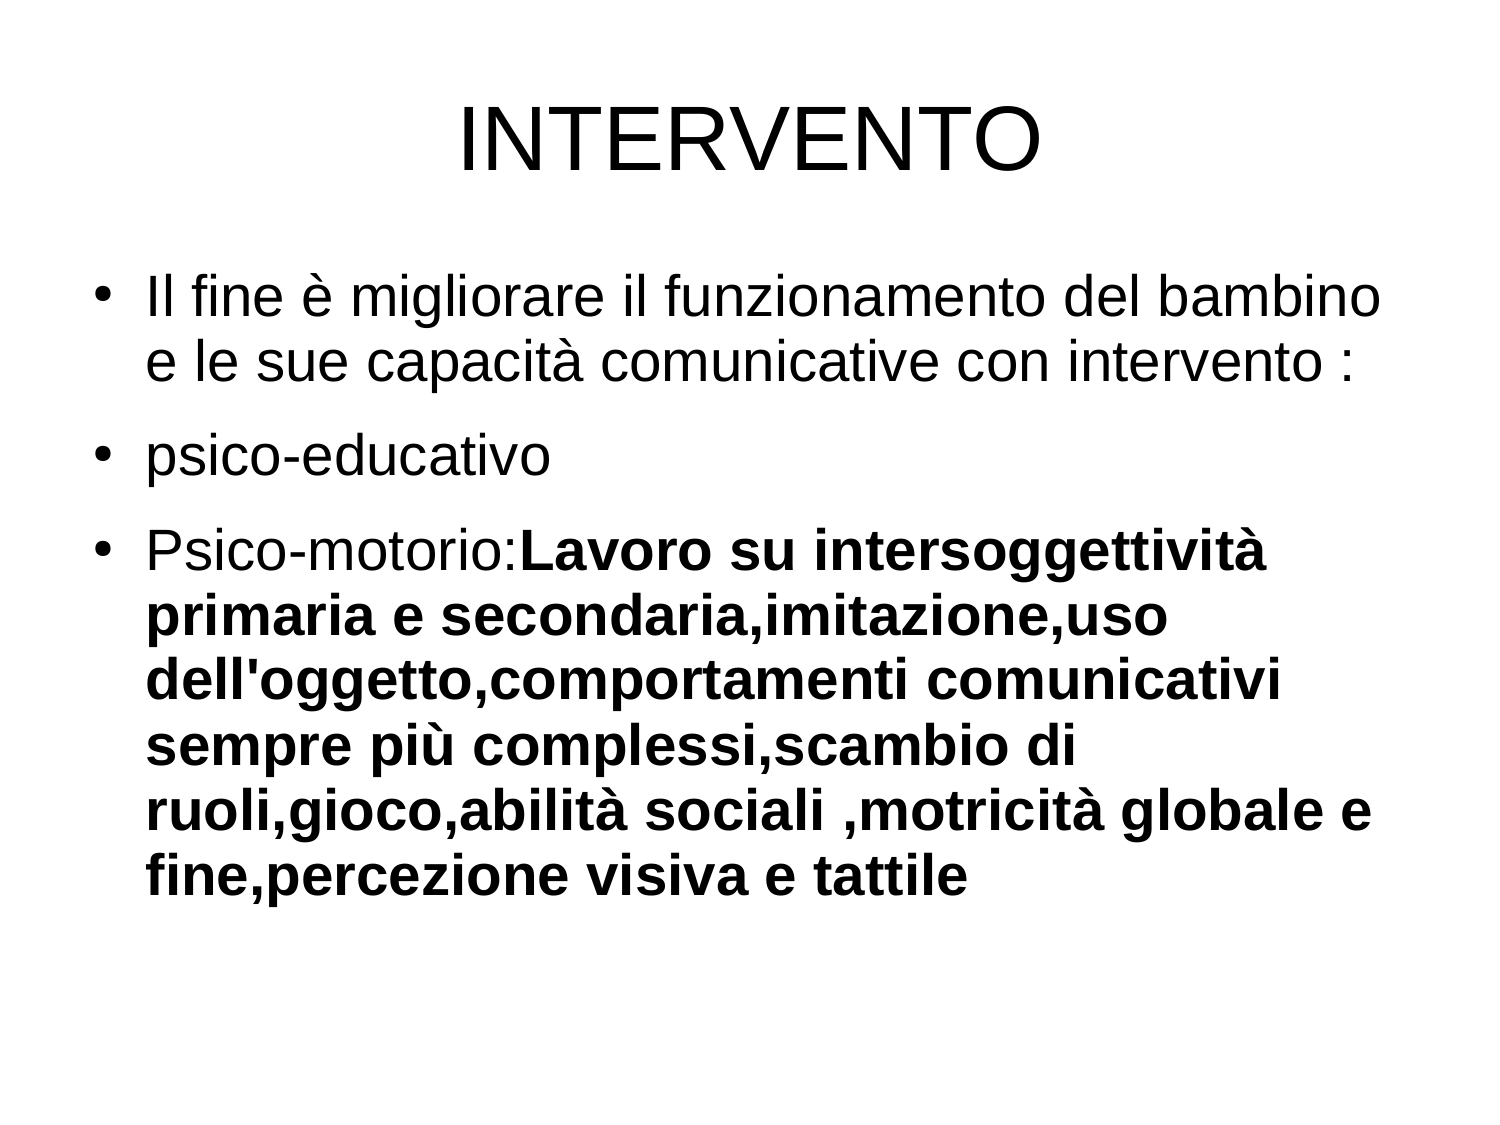

# INTERVENTO
Il fine è migliorare il funzionamento del bambino e le sue capacità comunicative con intervento :
psico-educativo
Psico-motorio:Lavoro su intersoggettività primaria e secondaria,imitazione,uso dell'oggetto,comportamenti comunicativi sempre più complessi,scambio di ruoli,gioco,abilità sociali ,motricità globale e fine,percezione visiva e tattile